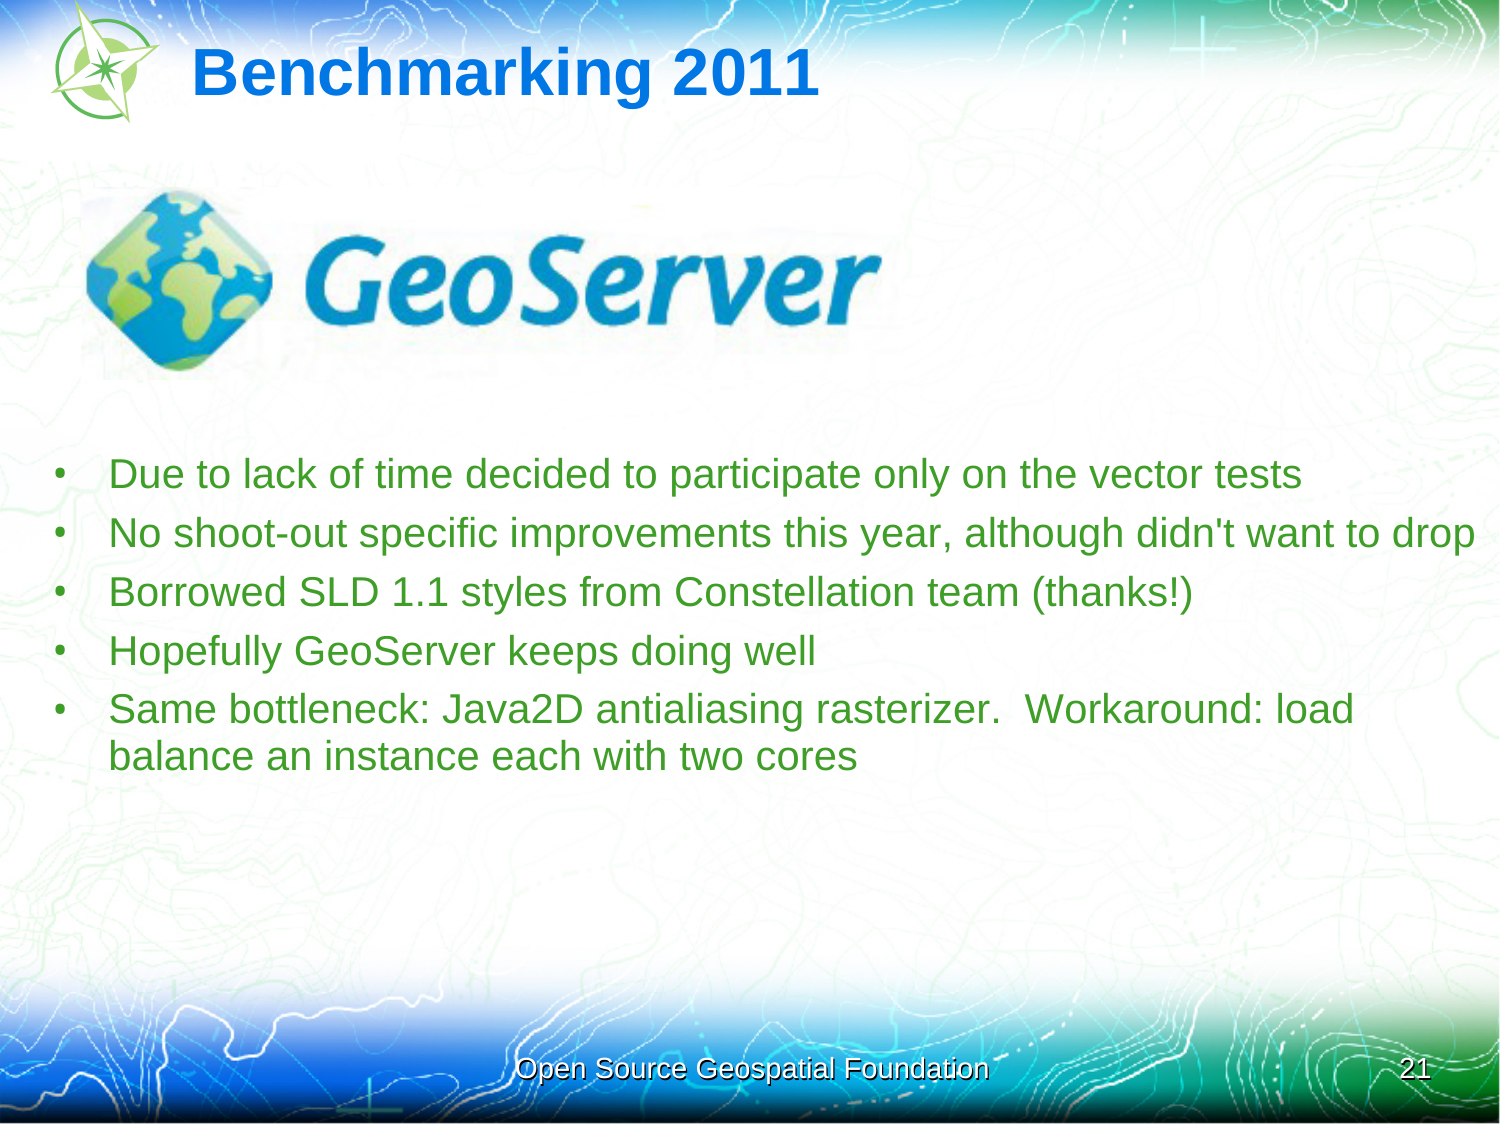

# Benchmarking 2011
Due to lack of time decided to participate only on the vector tests
No shoot-out specific improvements this year, although didn't want to drop
Borrowed SLD 1.1 styles from Constellation team (thanks!)
Hopefully GeoServer keeps doing well
Same bottleneck: Java2D antialiasing rasterizer. Workaround: load balance an instance each with two cores
Open Source Geospatial Foundation